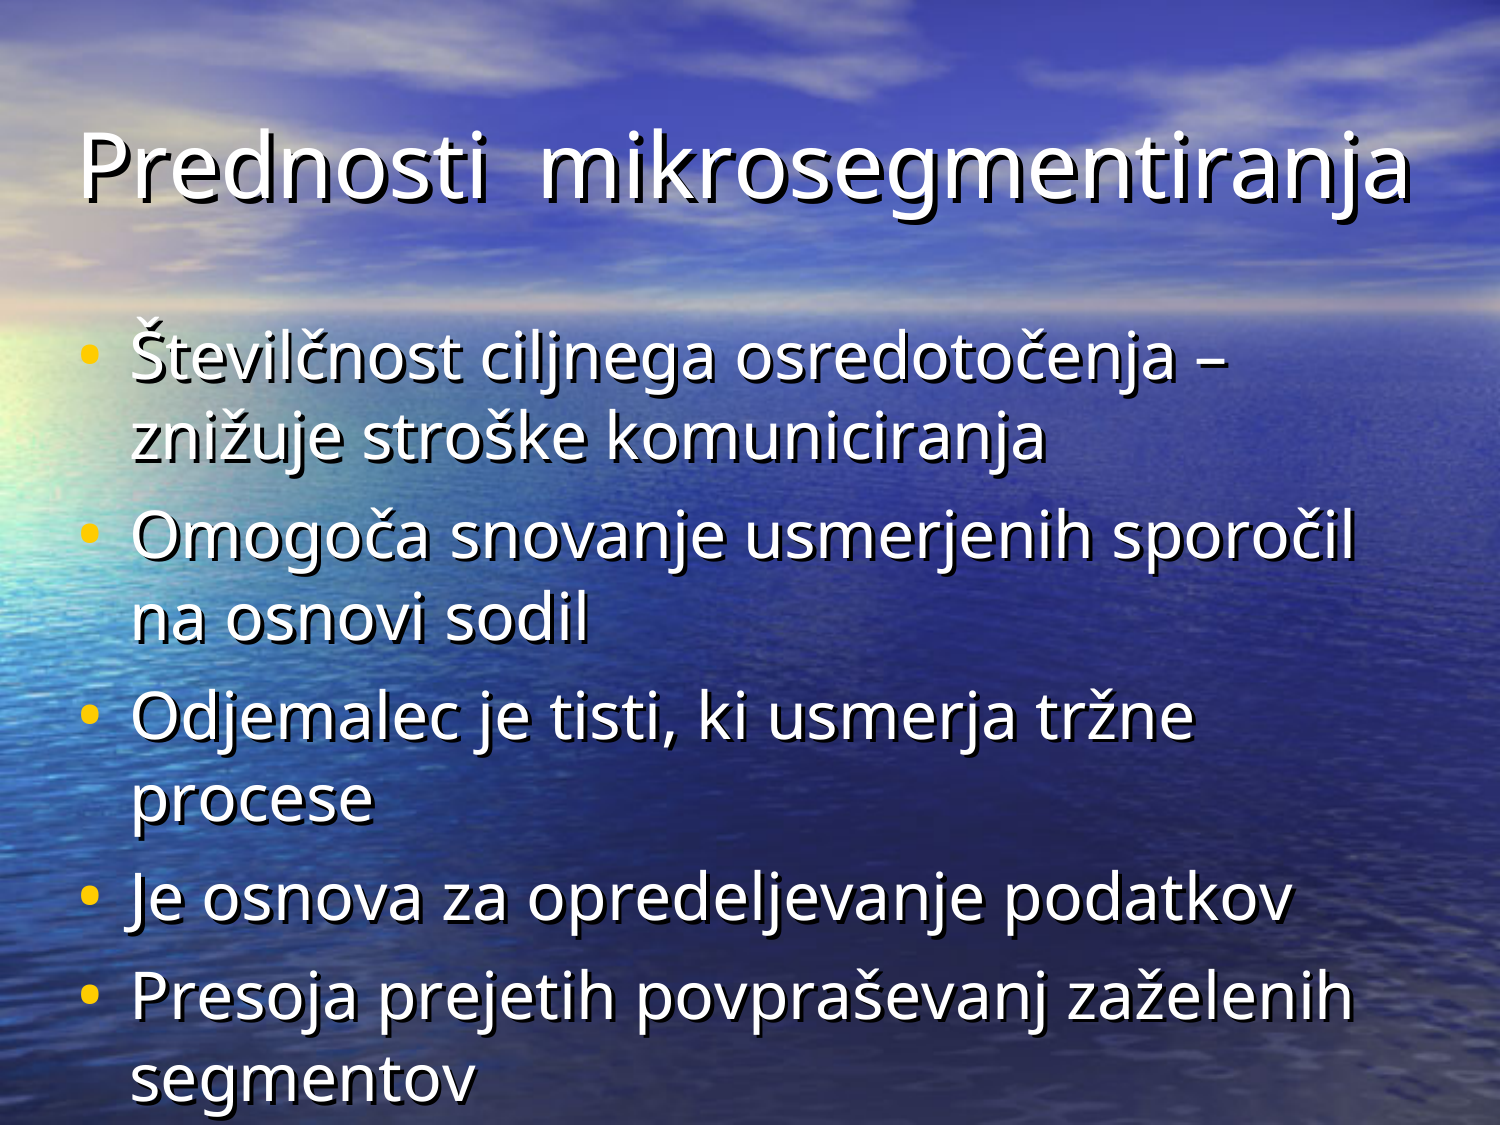

# Prednosti mikrosegmentiranja
Številčnost ciljnega osredotočenja – znižuje stroške komuniciranja
Omogoča snovanje usmerjenih sporočil na osnovi sodil
Odjemalec je tisti, ki usmerja tržne procese
Je osnova za opredeljevanje podatkov
Presoja prejetih povpraševanj zaželenih segmentov